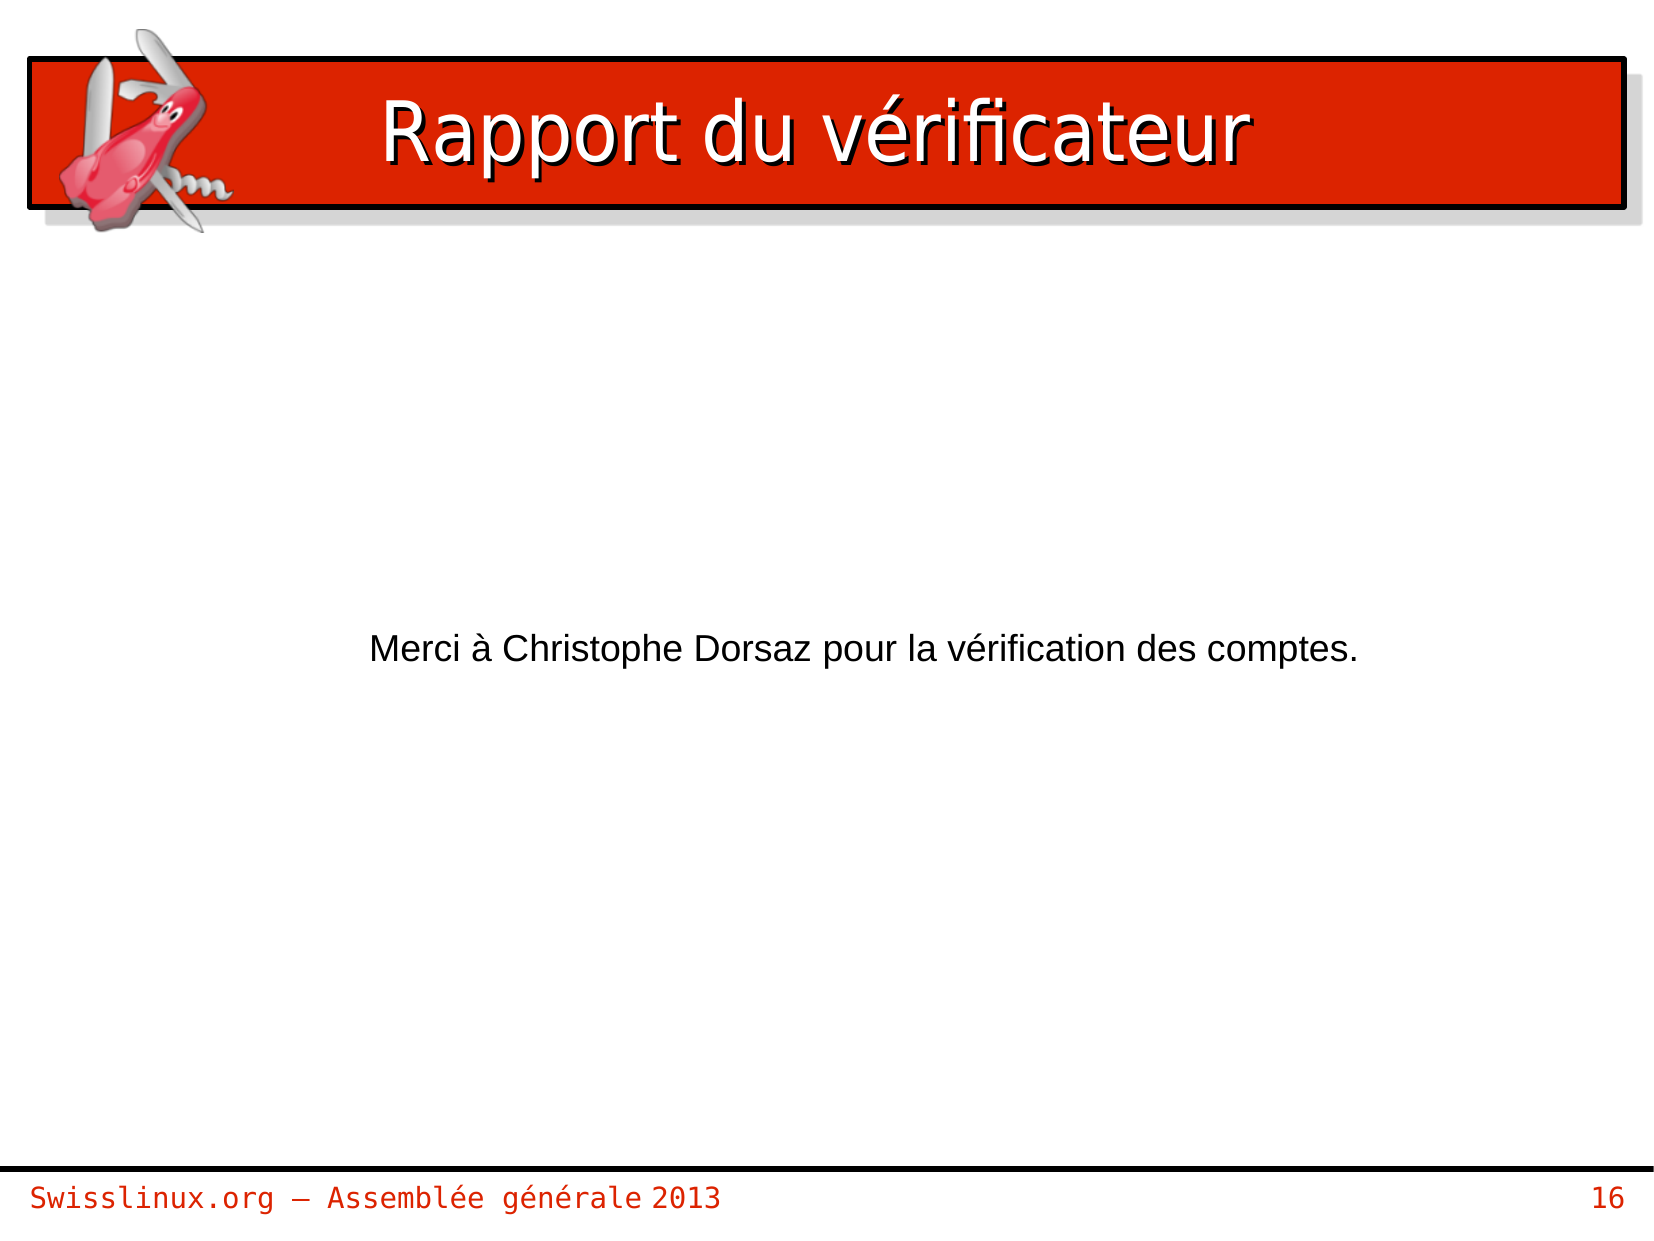

# Rapport du vérificateur
Merci à Christophe Dorsaz pour la vérification des comptes.
25 Janvier 2013
16